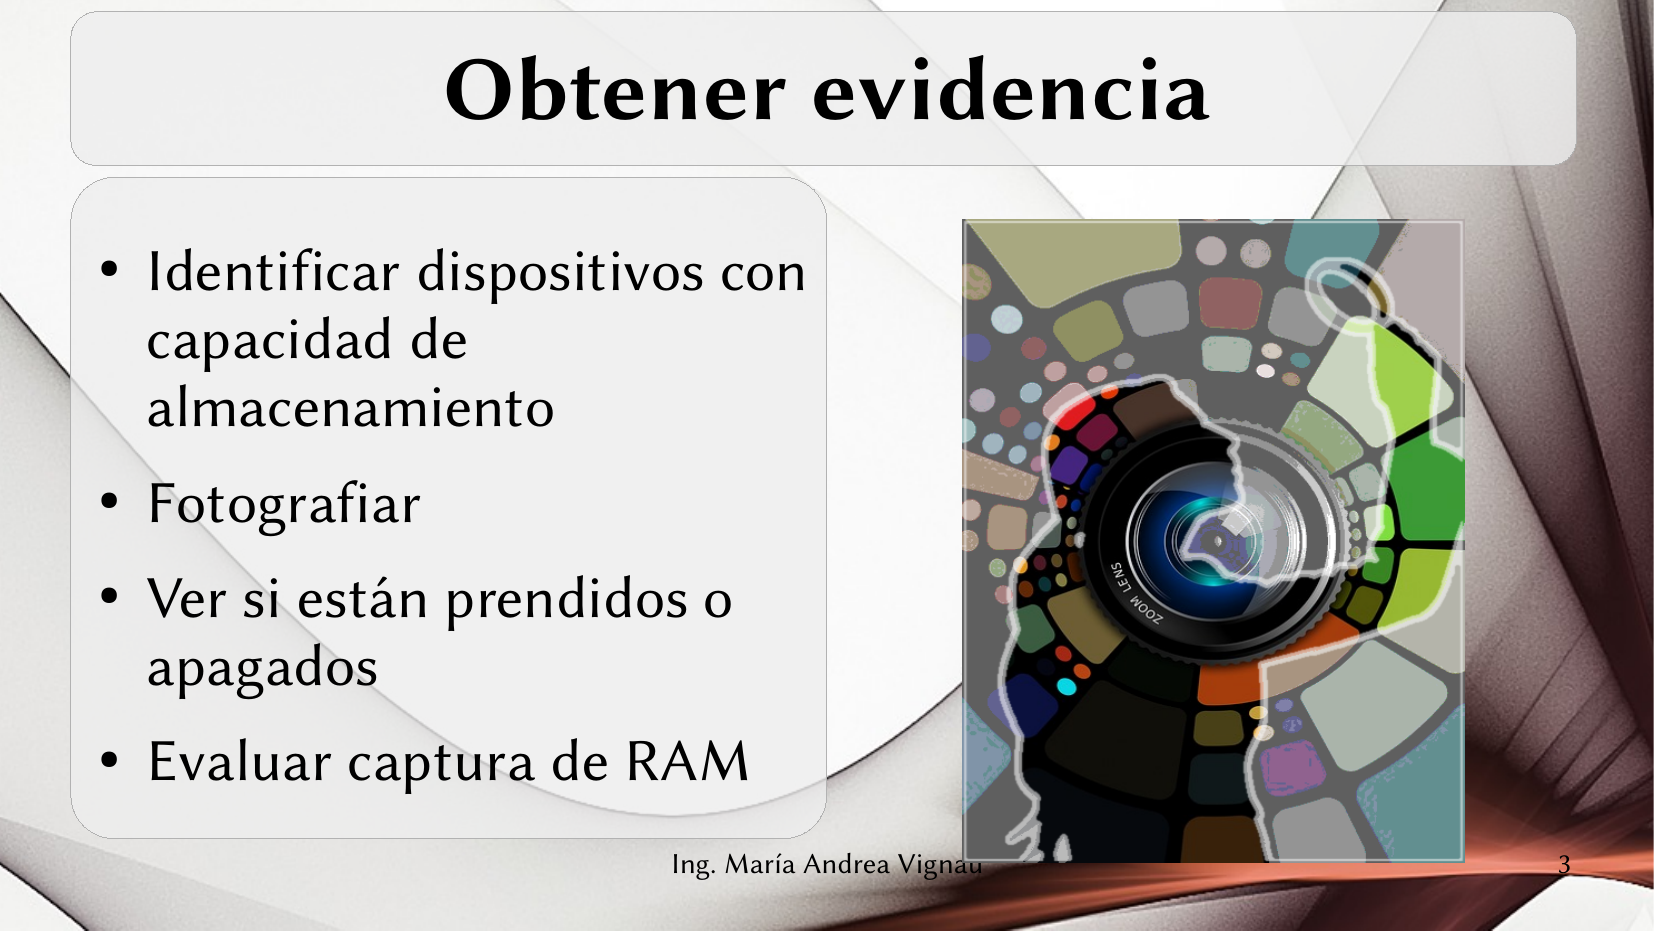

# Obtener evidencia
Identificar dispositivos con capacidad de almacenamiento
Fotografiar
Ver si están prendidos o apagados
Evaluar captura de RAM
Ing. María Andrea Vignau
3